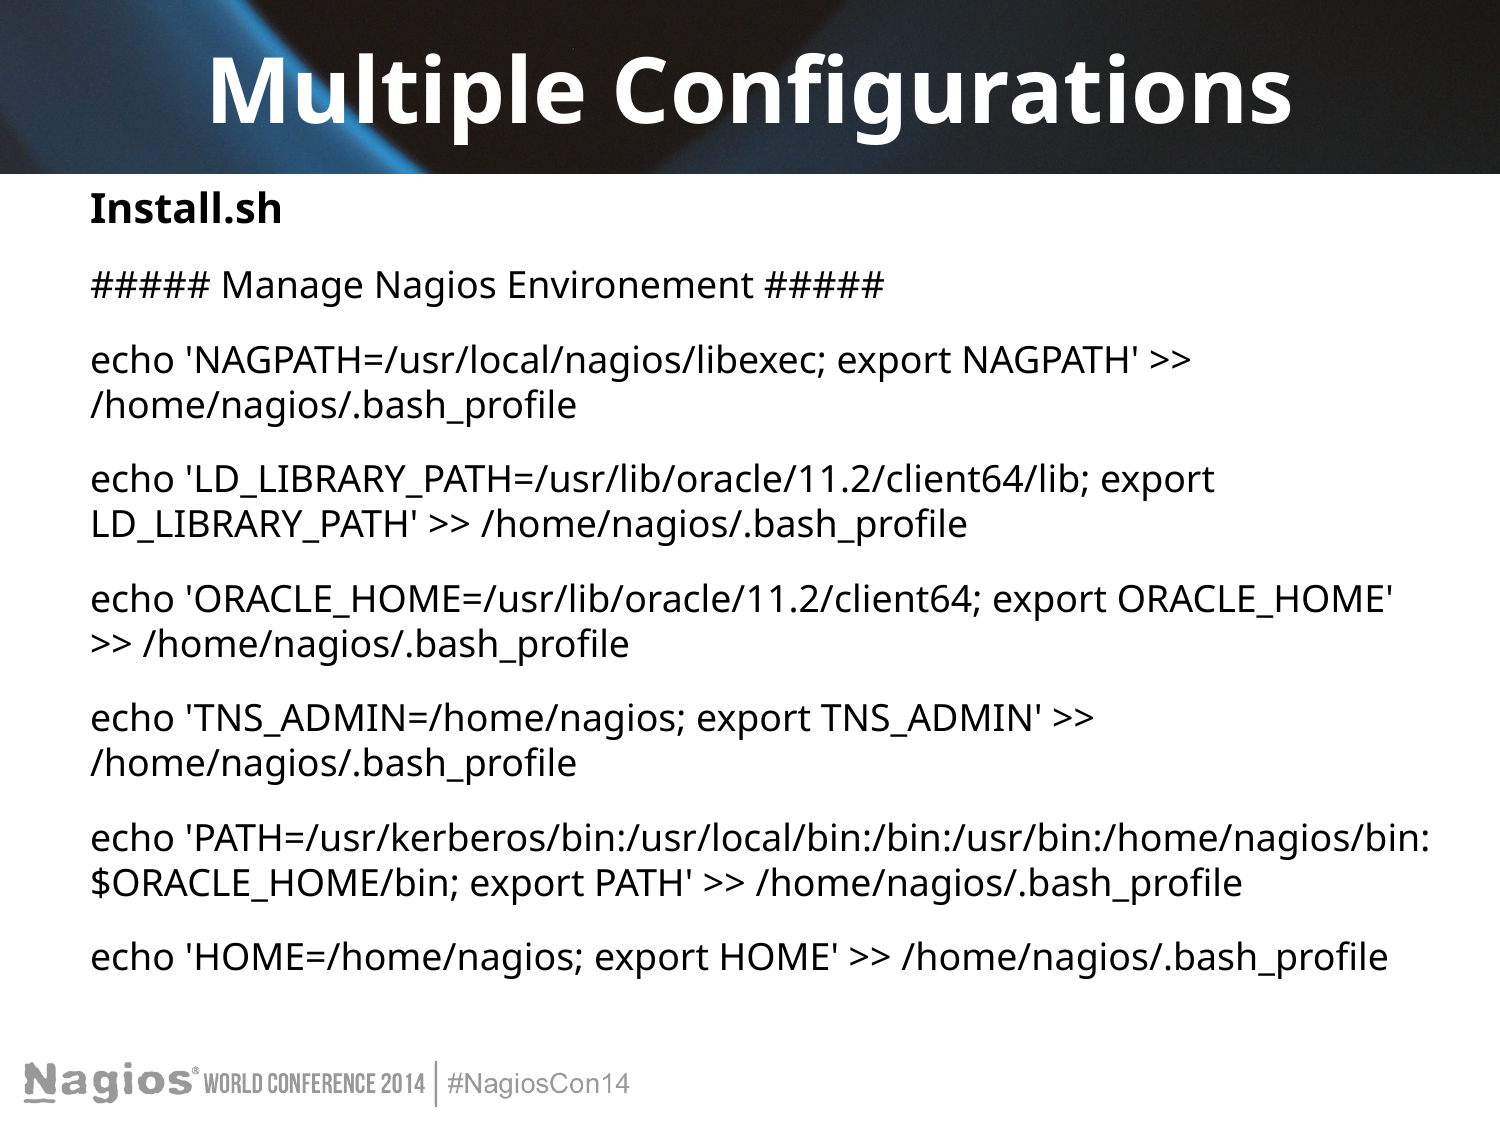

# Multiple Configurations
Install.sh
##### Manage Nagios Environement #####
echo 'NAGPATH=/usr/local/nagios/libexec; export NAGPATH' >> /home/nagios/.bash_profile
echo 'LD_LIBRARY_PATH=/usr/lib/oracle/11.2/client64/lib; export LD_LIBRARY_PATH' >> /home/nagios/.bash_profile
echo 'ORACLE_HOME=/usr/lib/oracle/11.2/client64; export ORACLE_HOME' >> /home/nagios/.bash_profile
echo 'TNS_ADMIN=/home/nagios; export TNS_ADMIN' >> /home/nagios/.bash_profile
echo 'PATH=/usr/kerberos/bin:/usr/local/bin:/bin:/usr/bin:/home/nagios/bin:$ORACLE_HOME/bin; export PATH' >> /home/nagios/.bash_profile
echo 'HOME=/home/nagios; export HOME' >> /home/nagios/.bash_profile